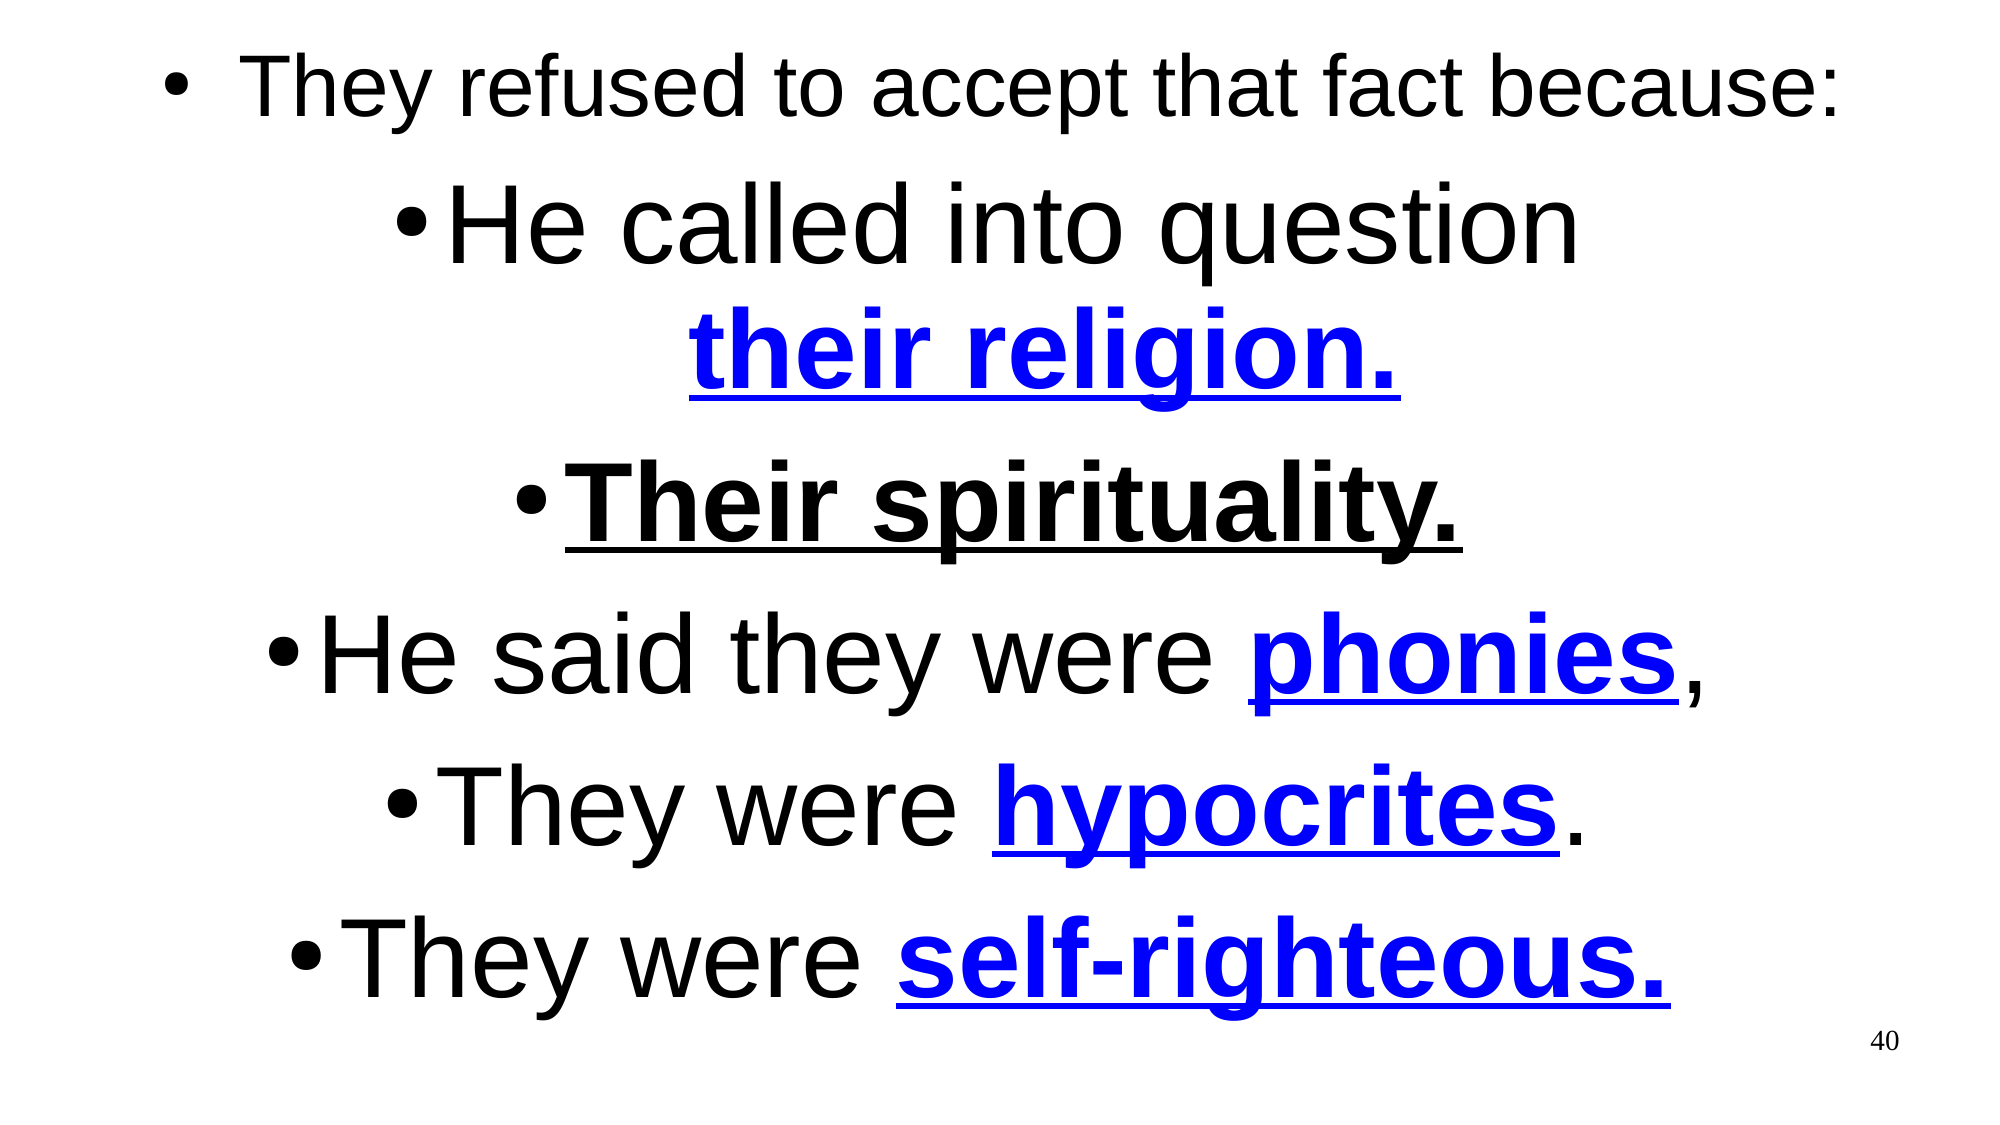

# They refused to accept that fact because:
He called into question
 their religion.
Their spirituality.
He said they were phonies,
They were hypocrites.
They were self-righteous.
40